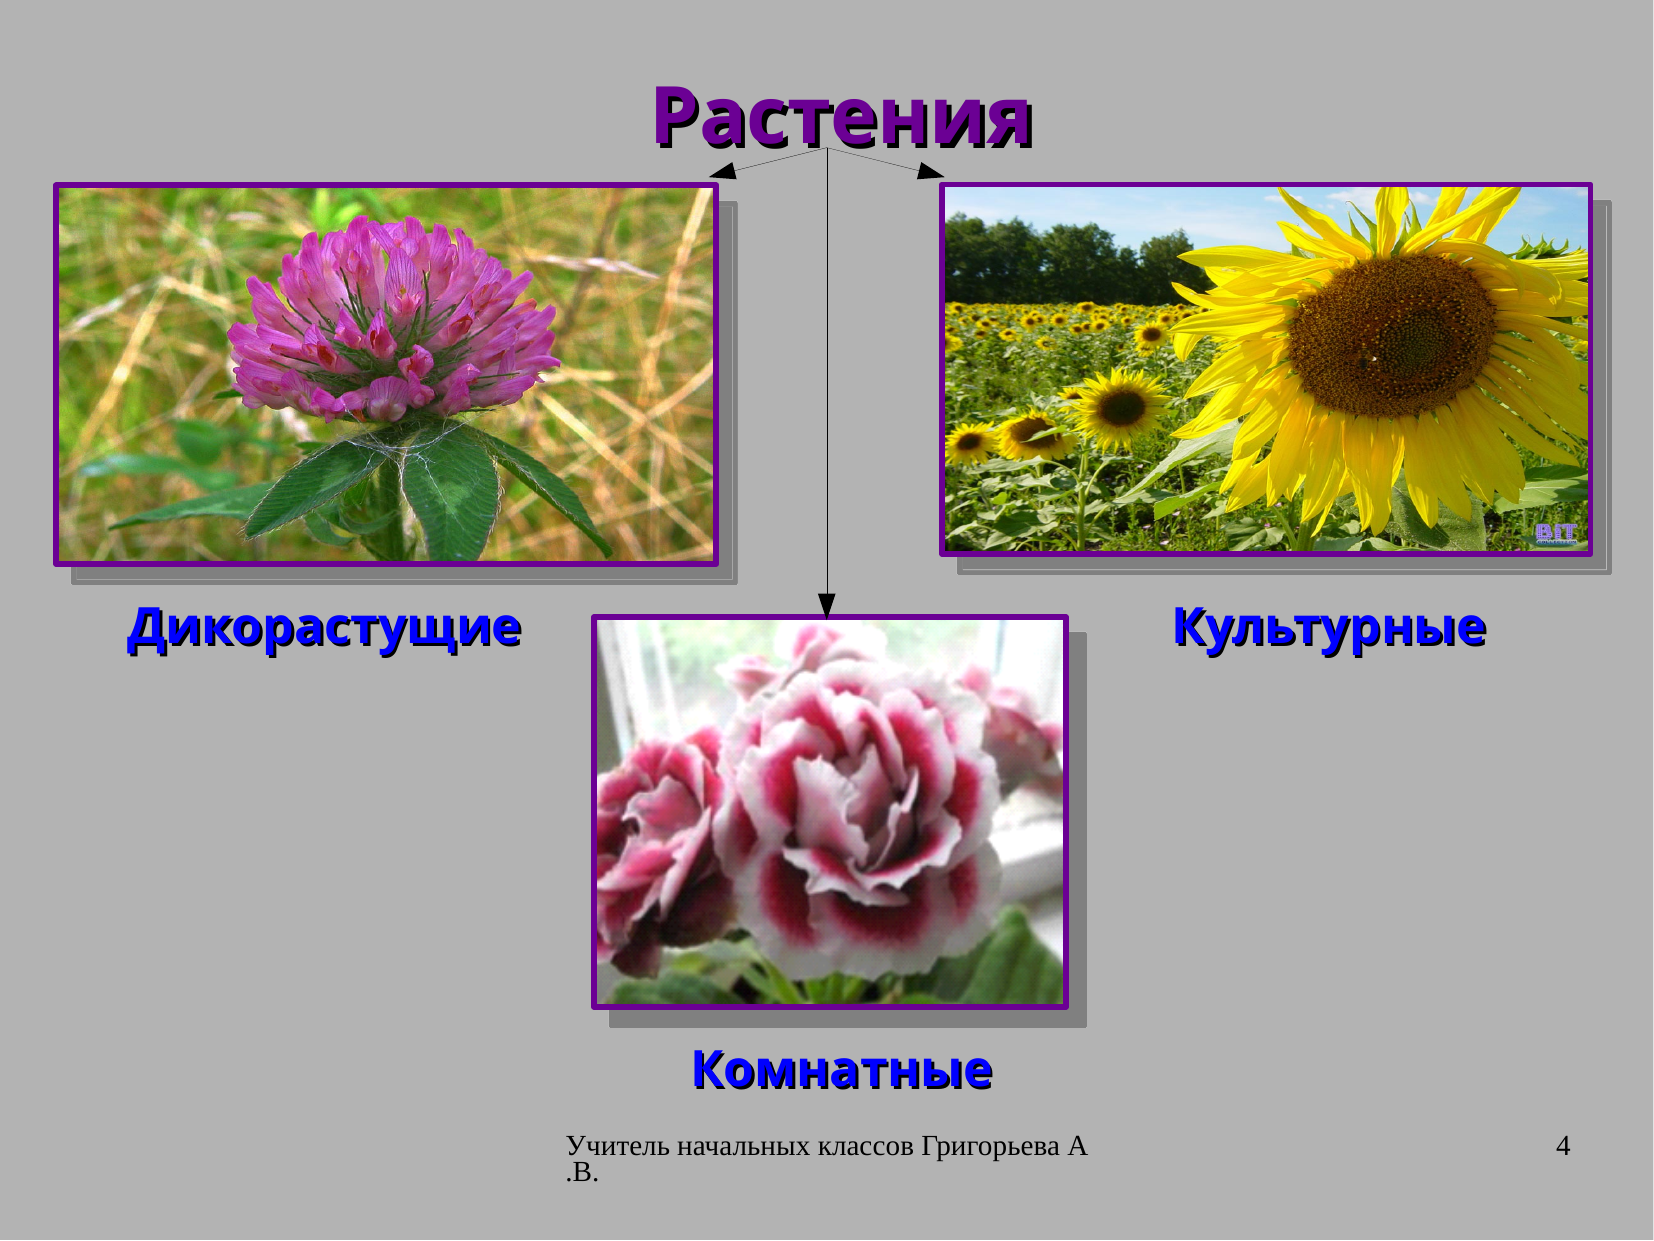

#
Растения
Дикорастущие
Культурные
Комнатные
Учитель начальных классов Григорьева А.В.
4